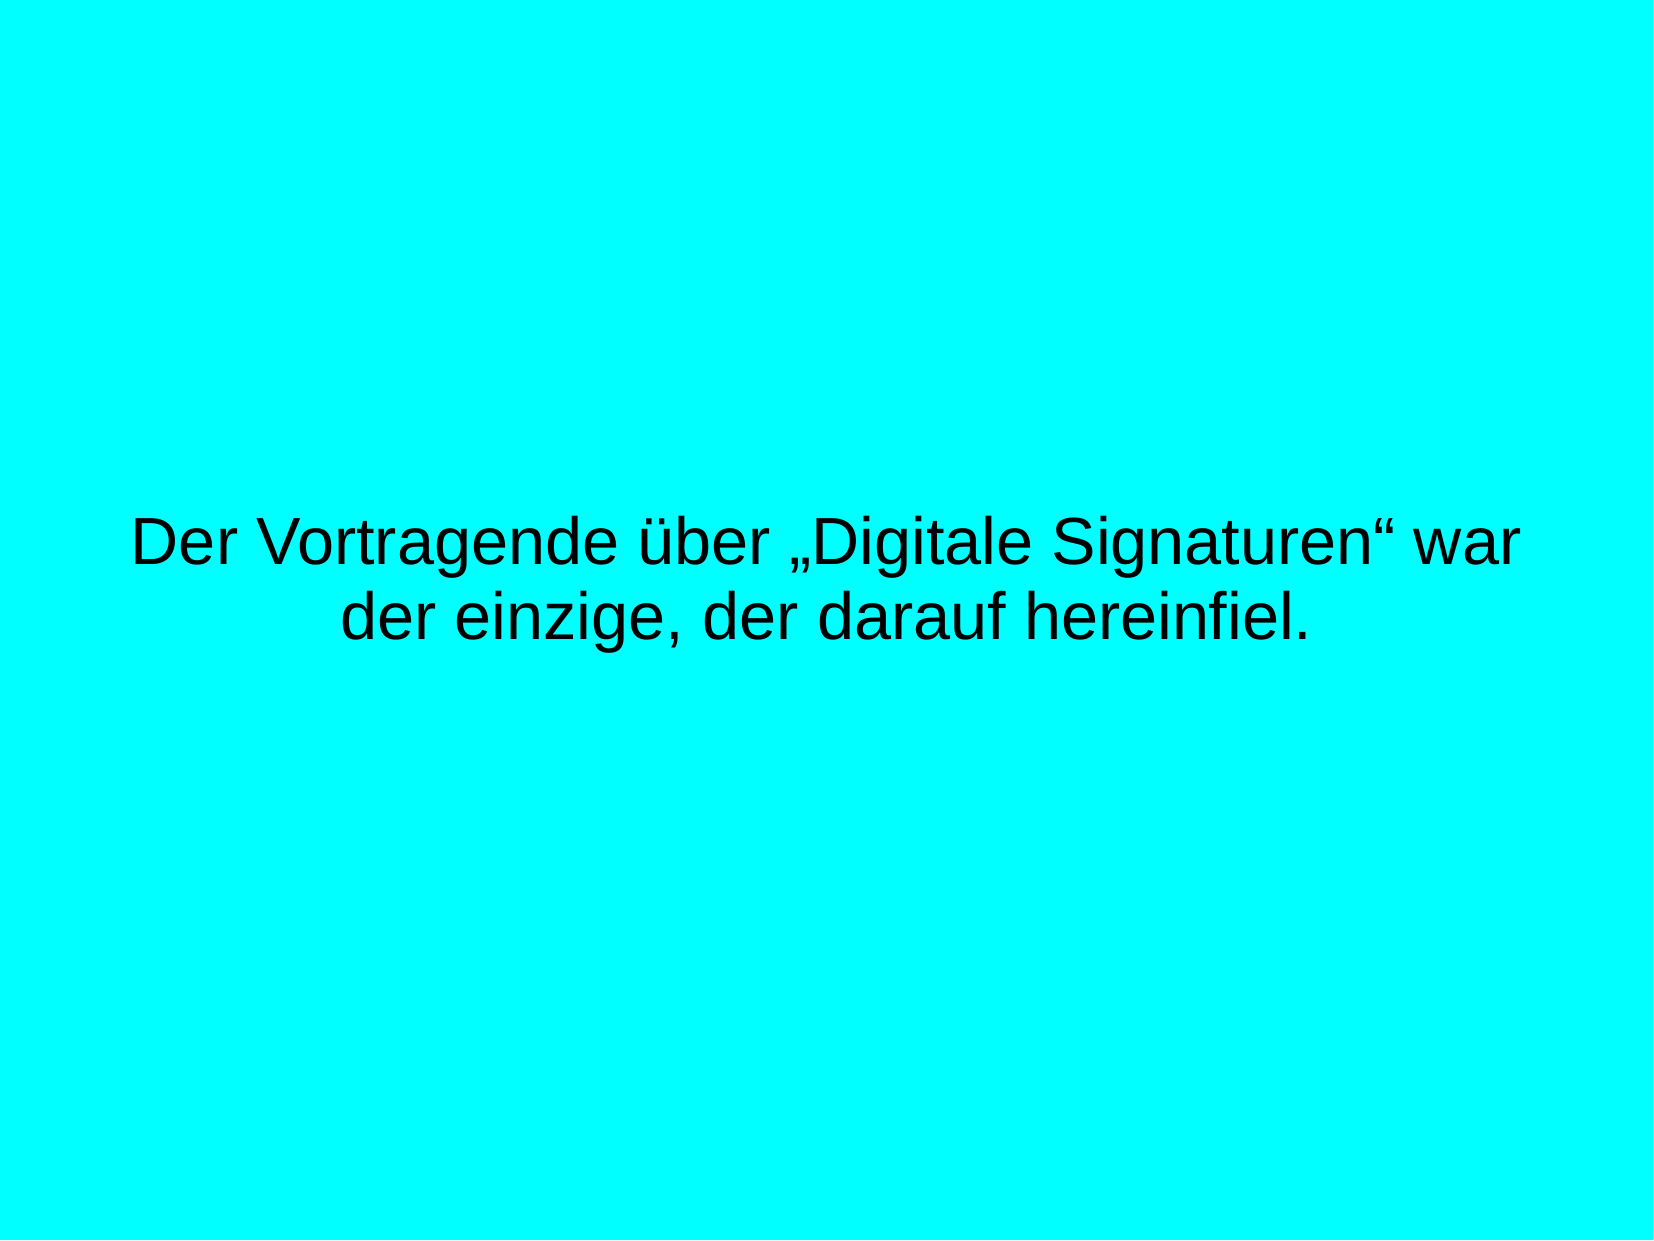

# Der Vortragende über „Digitale Signaturen“ war der einzige, der darauf hereinfiel.